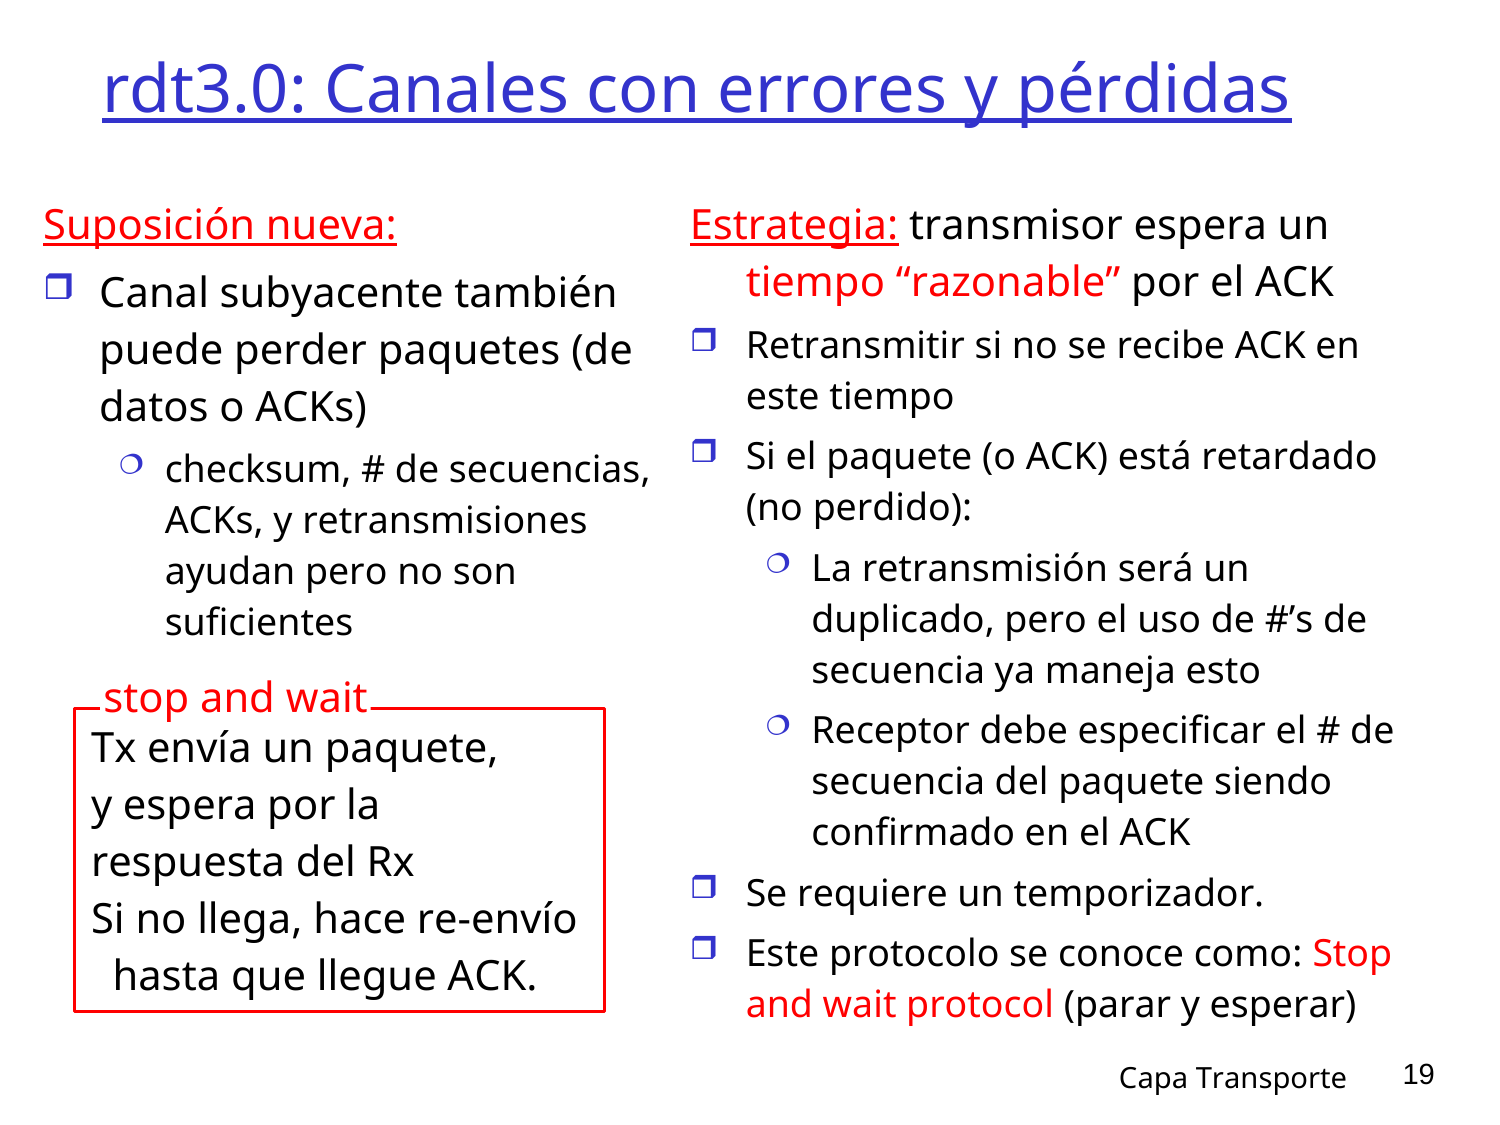

# rdt3.0: Canales con errores y pérdidas
Suposición nueva:
Canal subyacente también puede perder paquetes (de datos o ACKs)‏
checksum, # de secuencias, ACKs, y retransmisiones ayudan pero no son suficientes
Estrategia: transmisor espera un tiempo “razonable” por el ACK
Retransmitir si no se recibe ACK en este tiempo
Si el paquete (o ACK) está retardado (no perdido):
La retransmisión será un duplicado, pero el uso de #’s de secuencia ya maneja esto
Receptor debe especificar el # de secuencia del paquete siendo confirmado en el ACK
Se requiere un temporizador.
Este protocolo se conoce como: Stop and wait protocol (parar y esperar)‏
stop and wait
Tx envía un paquete,
y espera por la
respuesta del Rx
Si no llega, hace re-envío
 hasta que llegue ACK.
19